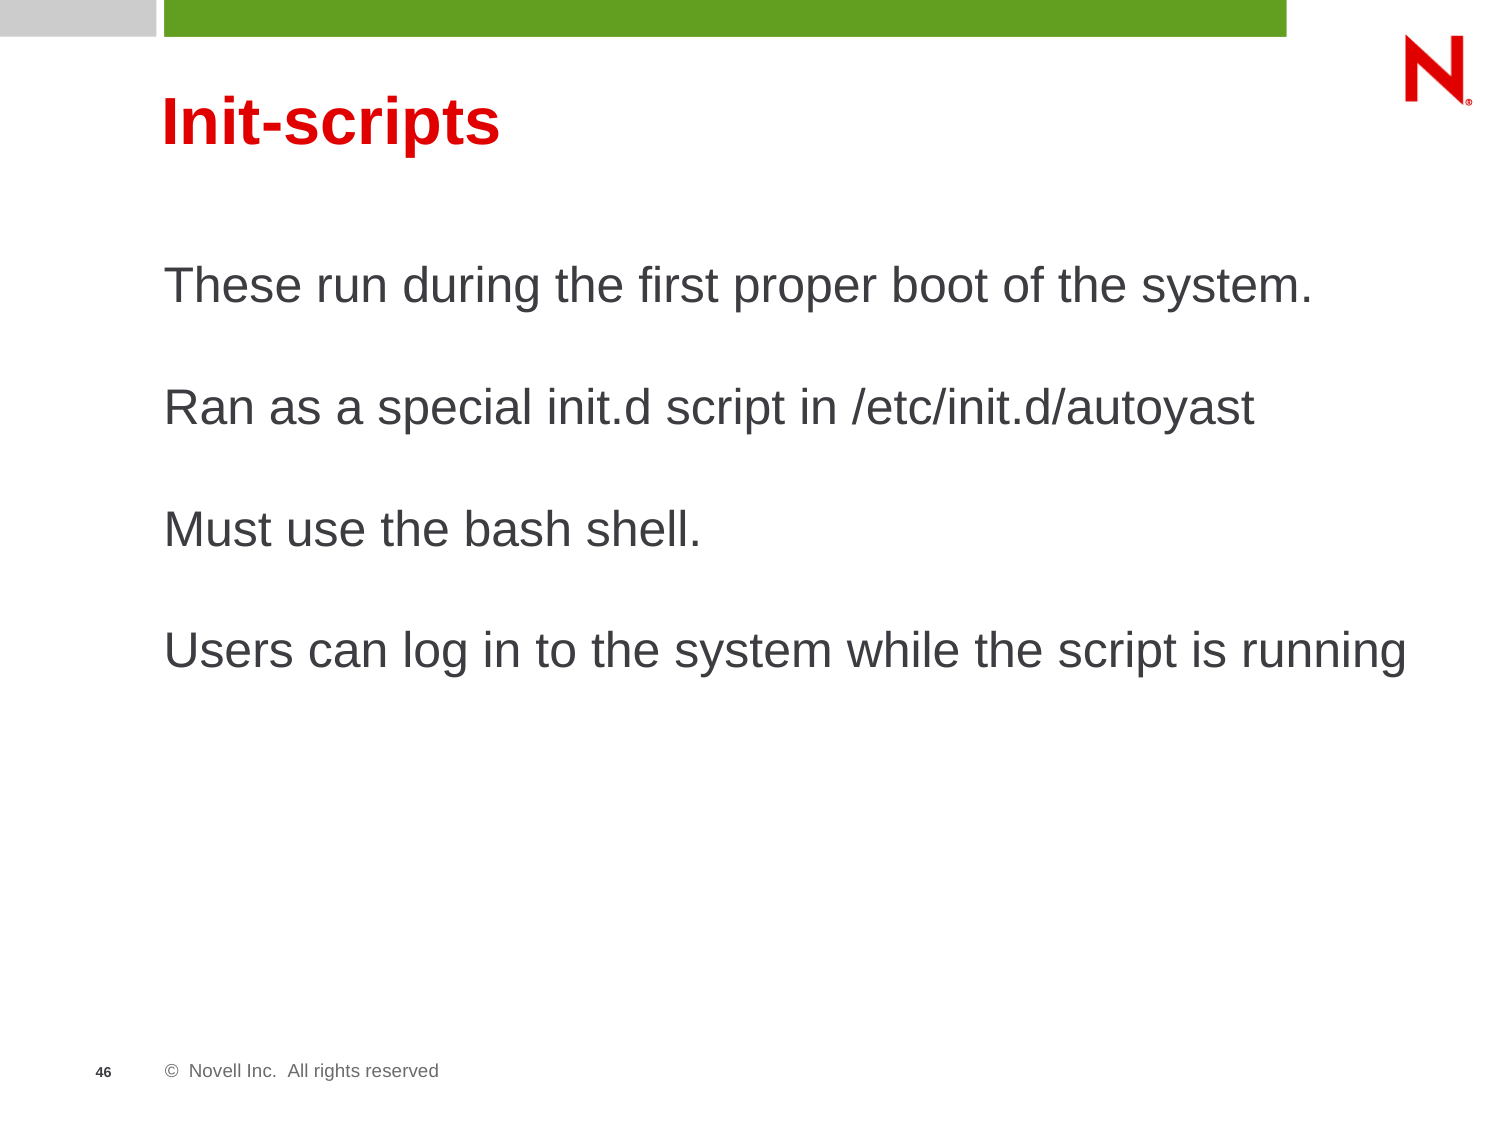

# Init-scripts
These run during the first proper boot of the system.
Ran as a special init.d script in /etc/init.d/autoyast
Must use the bash shell.
Users can log in to the system while the script is running